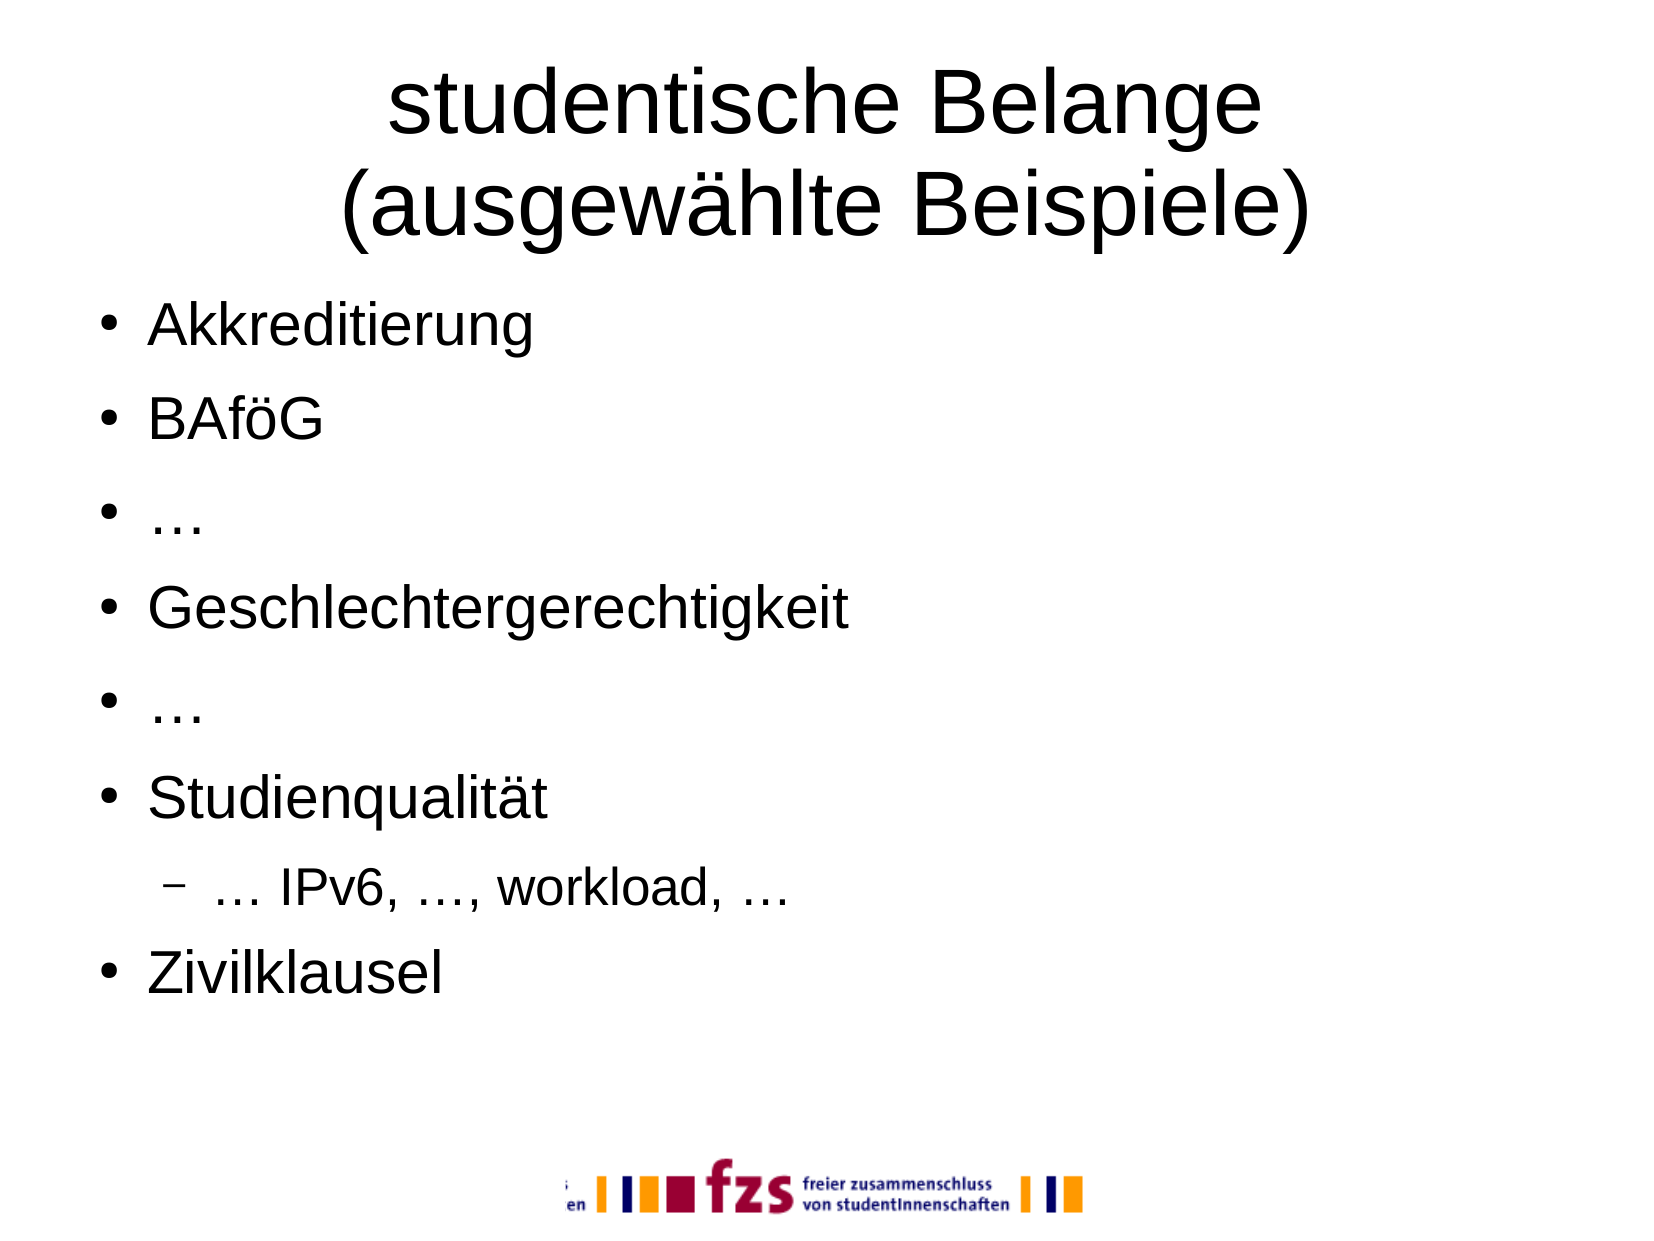

# studentische Belange (ausgewählte Beispiele)
Akkreditierung
BAföG
…
Geschlechtergerechtigkeit
…
Studienqualität
… IPv6, …, workload, …
Zivilklausel